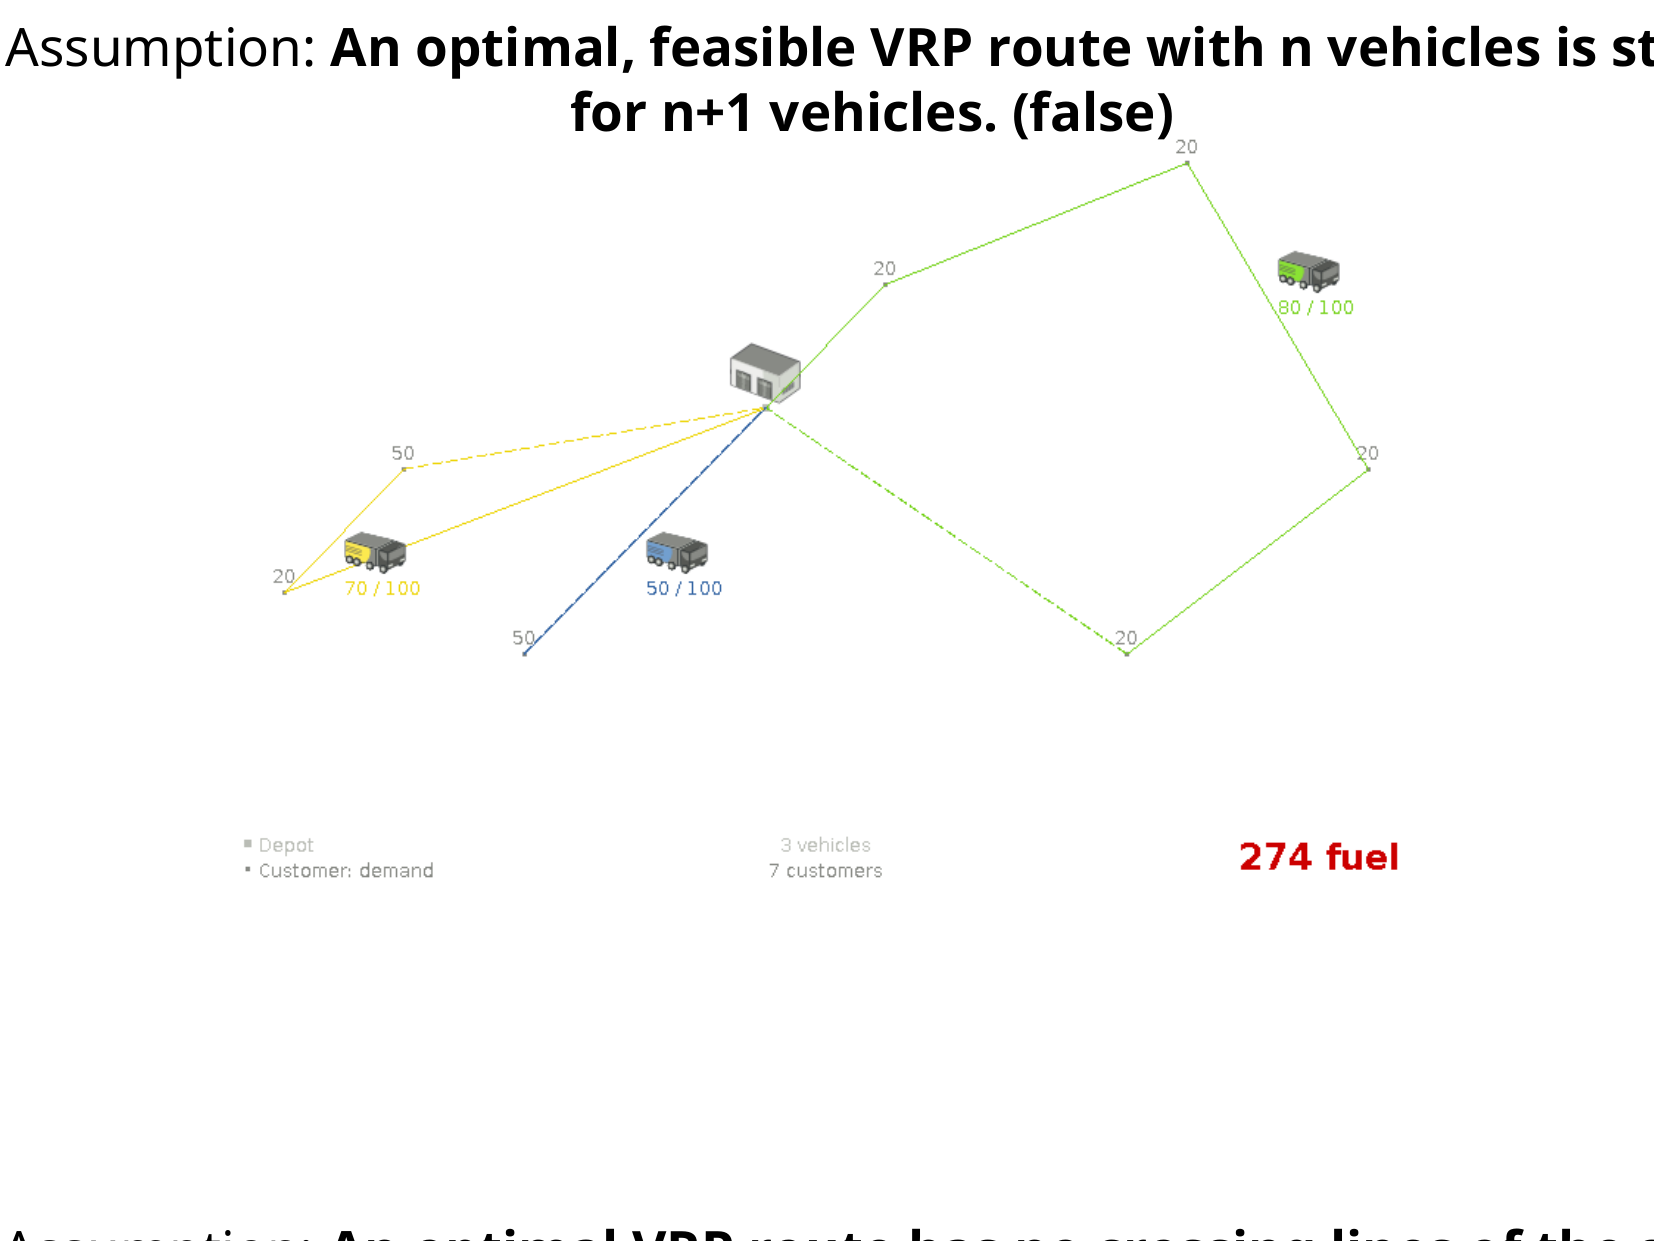

Assumption: An optimal, feasible VRP route with n vehicles is still optimal
for n+1 vehicles. (false)
Assumption: An optimal VRP route has no crossing lines of the same color.